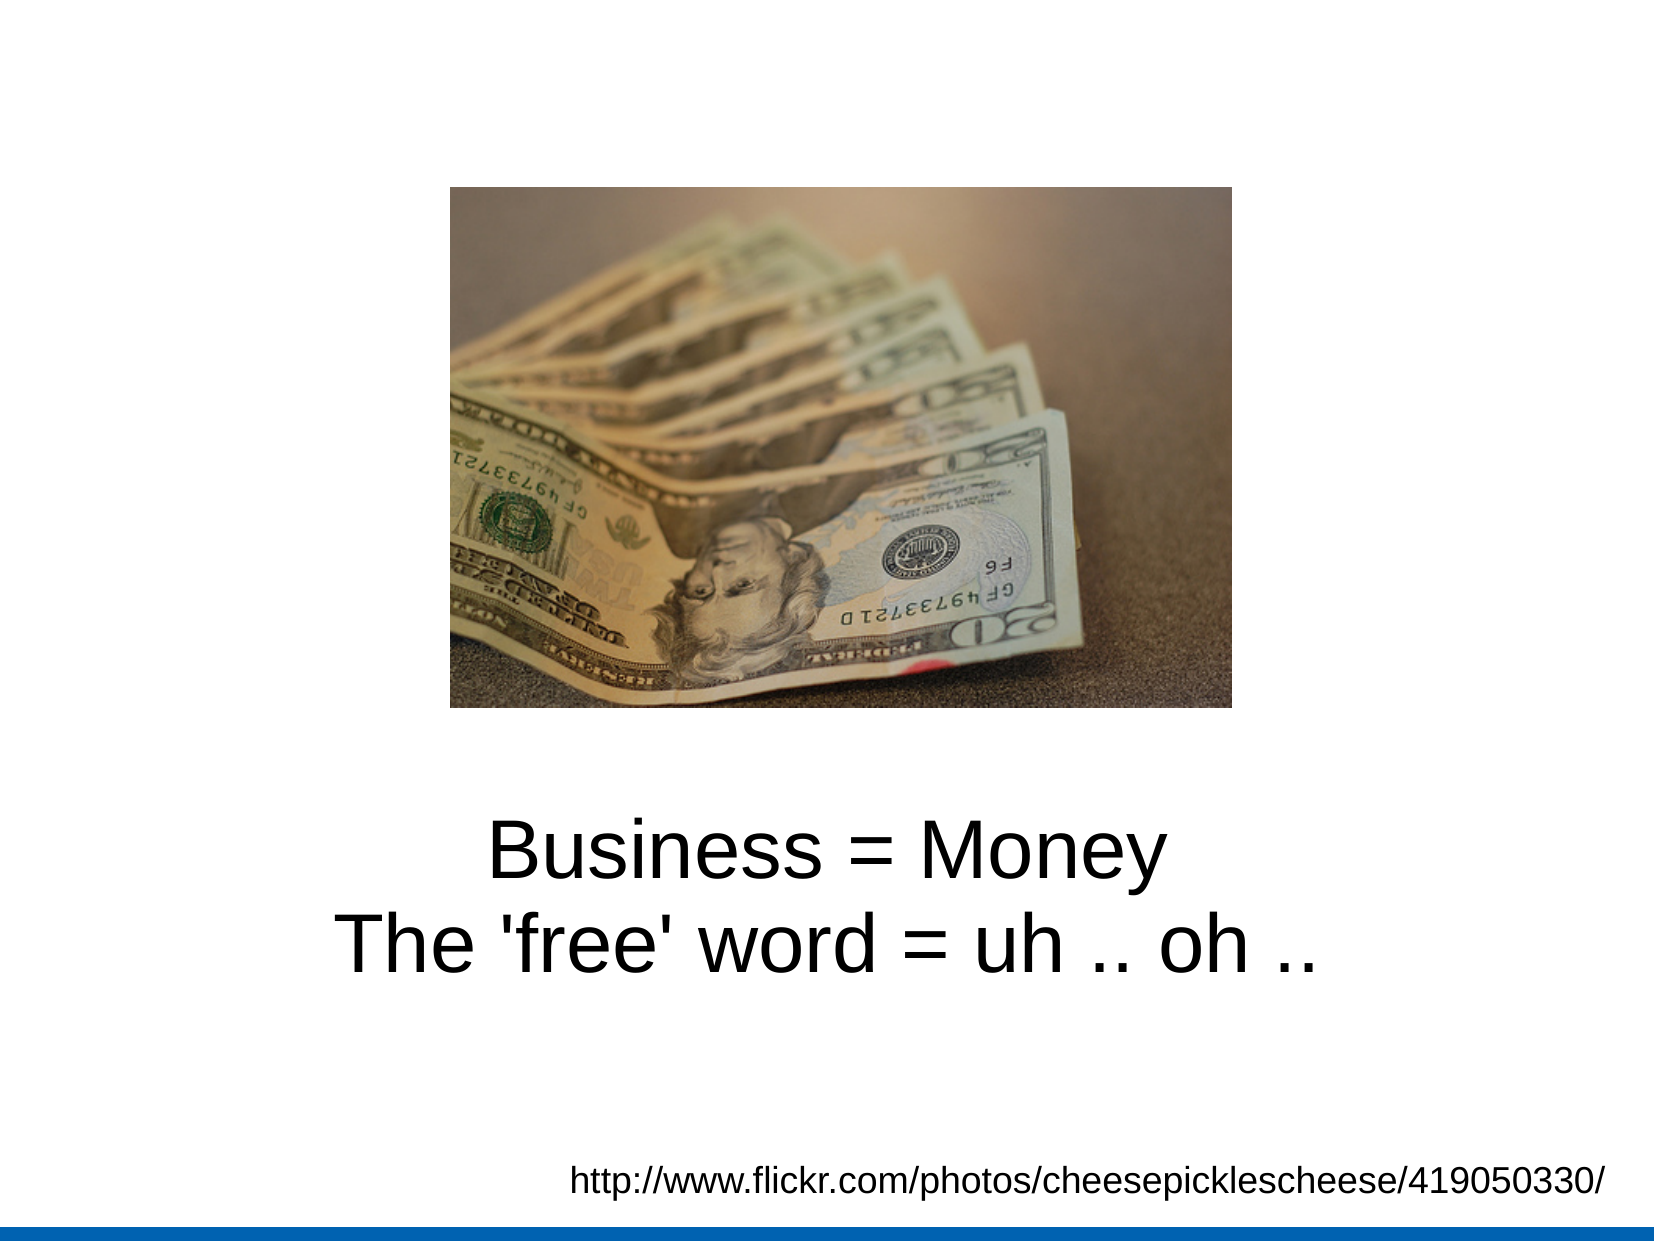

# Business = Money
The 'free' word = uh .. oh ..
http://www.flickr.com/photos/cheesepicklescheese/419050330/